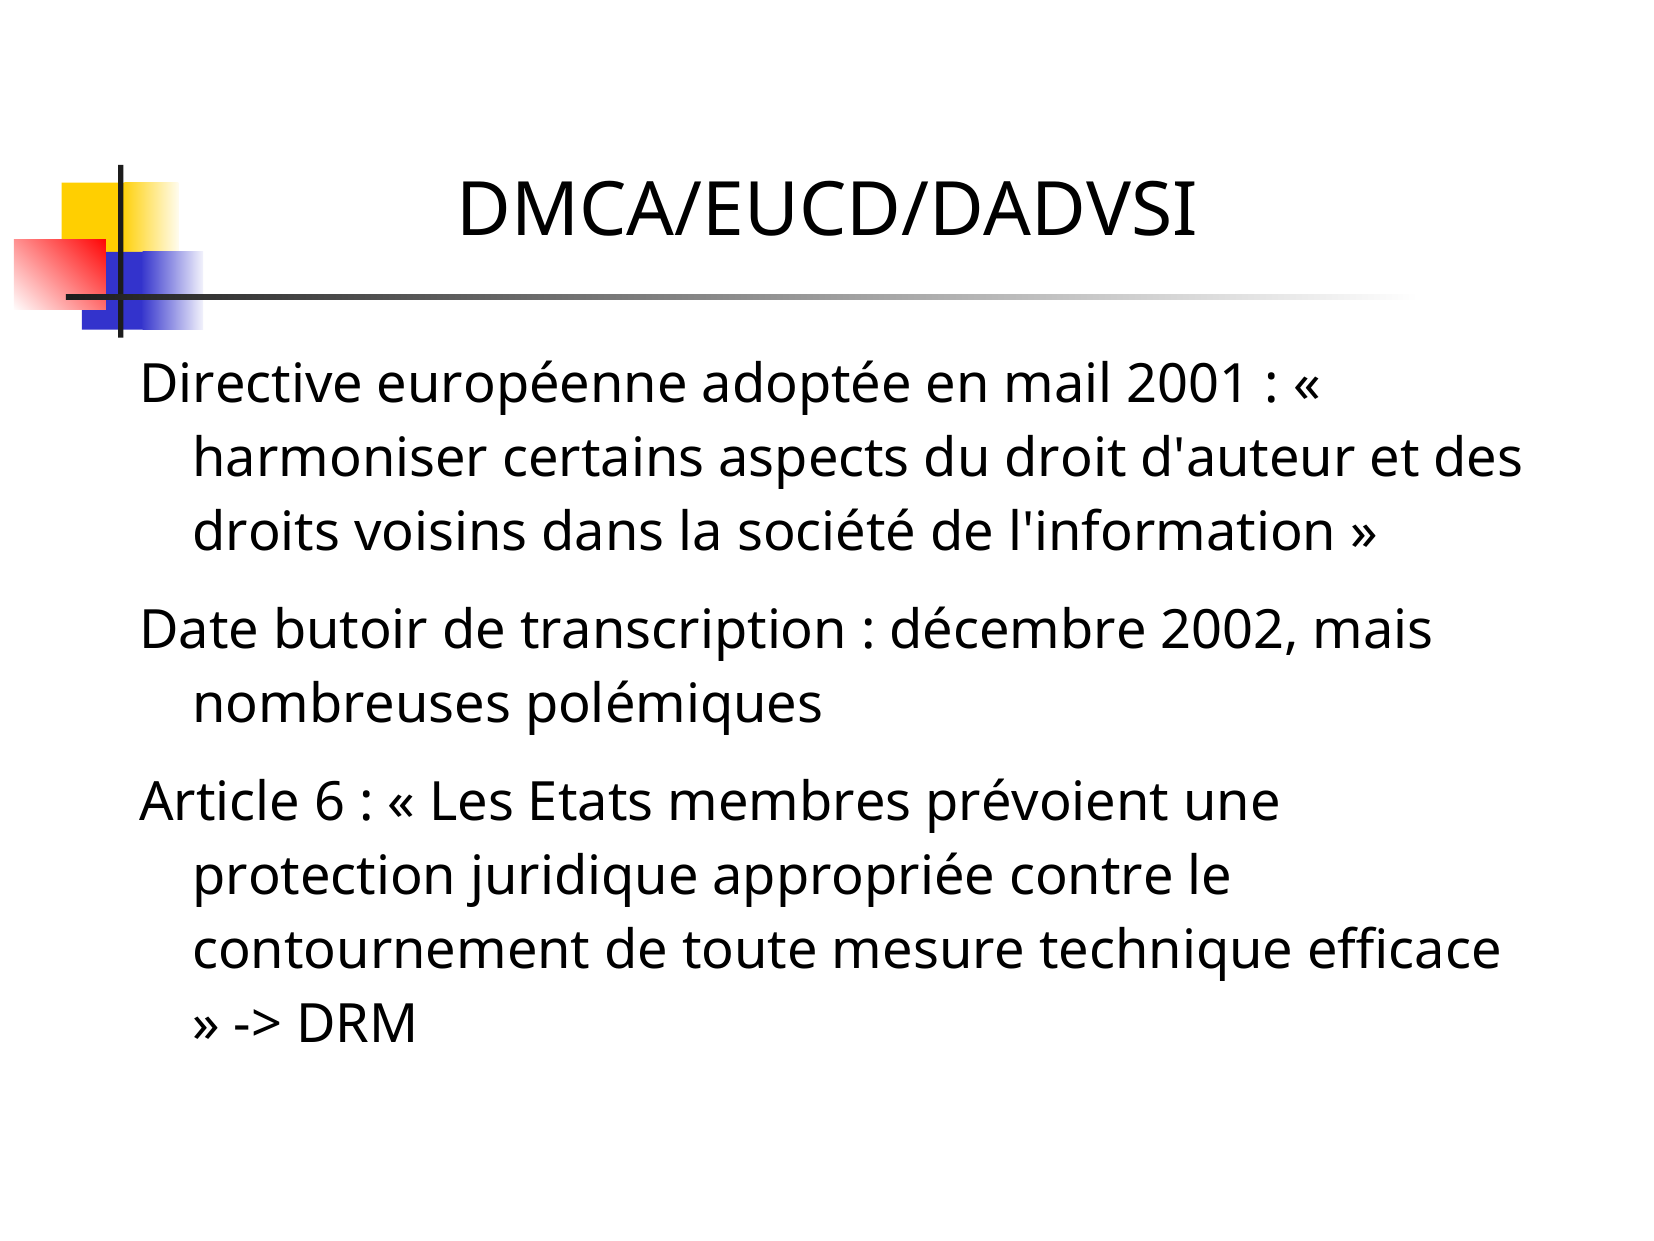

# DMCA/EUCD/DADVSI
Directive européenne adoptée en mail 2001 : « harmoniser certains aspects du droit d'auteur et des droits voisins dans la société de l'information »
Date butoir de transcription : décembre 2002, mais nombreuses polémiques
Article 6 : « Les Etats membres prévoient une protection juridique appropriée contre le contournement de toute mesure technique efficace » -> DRM